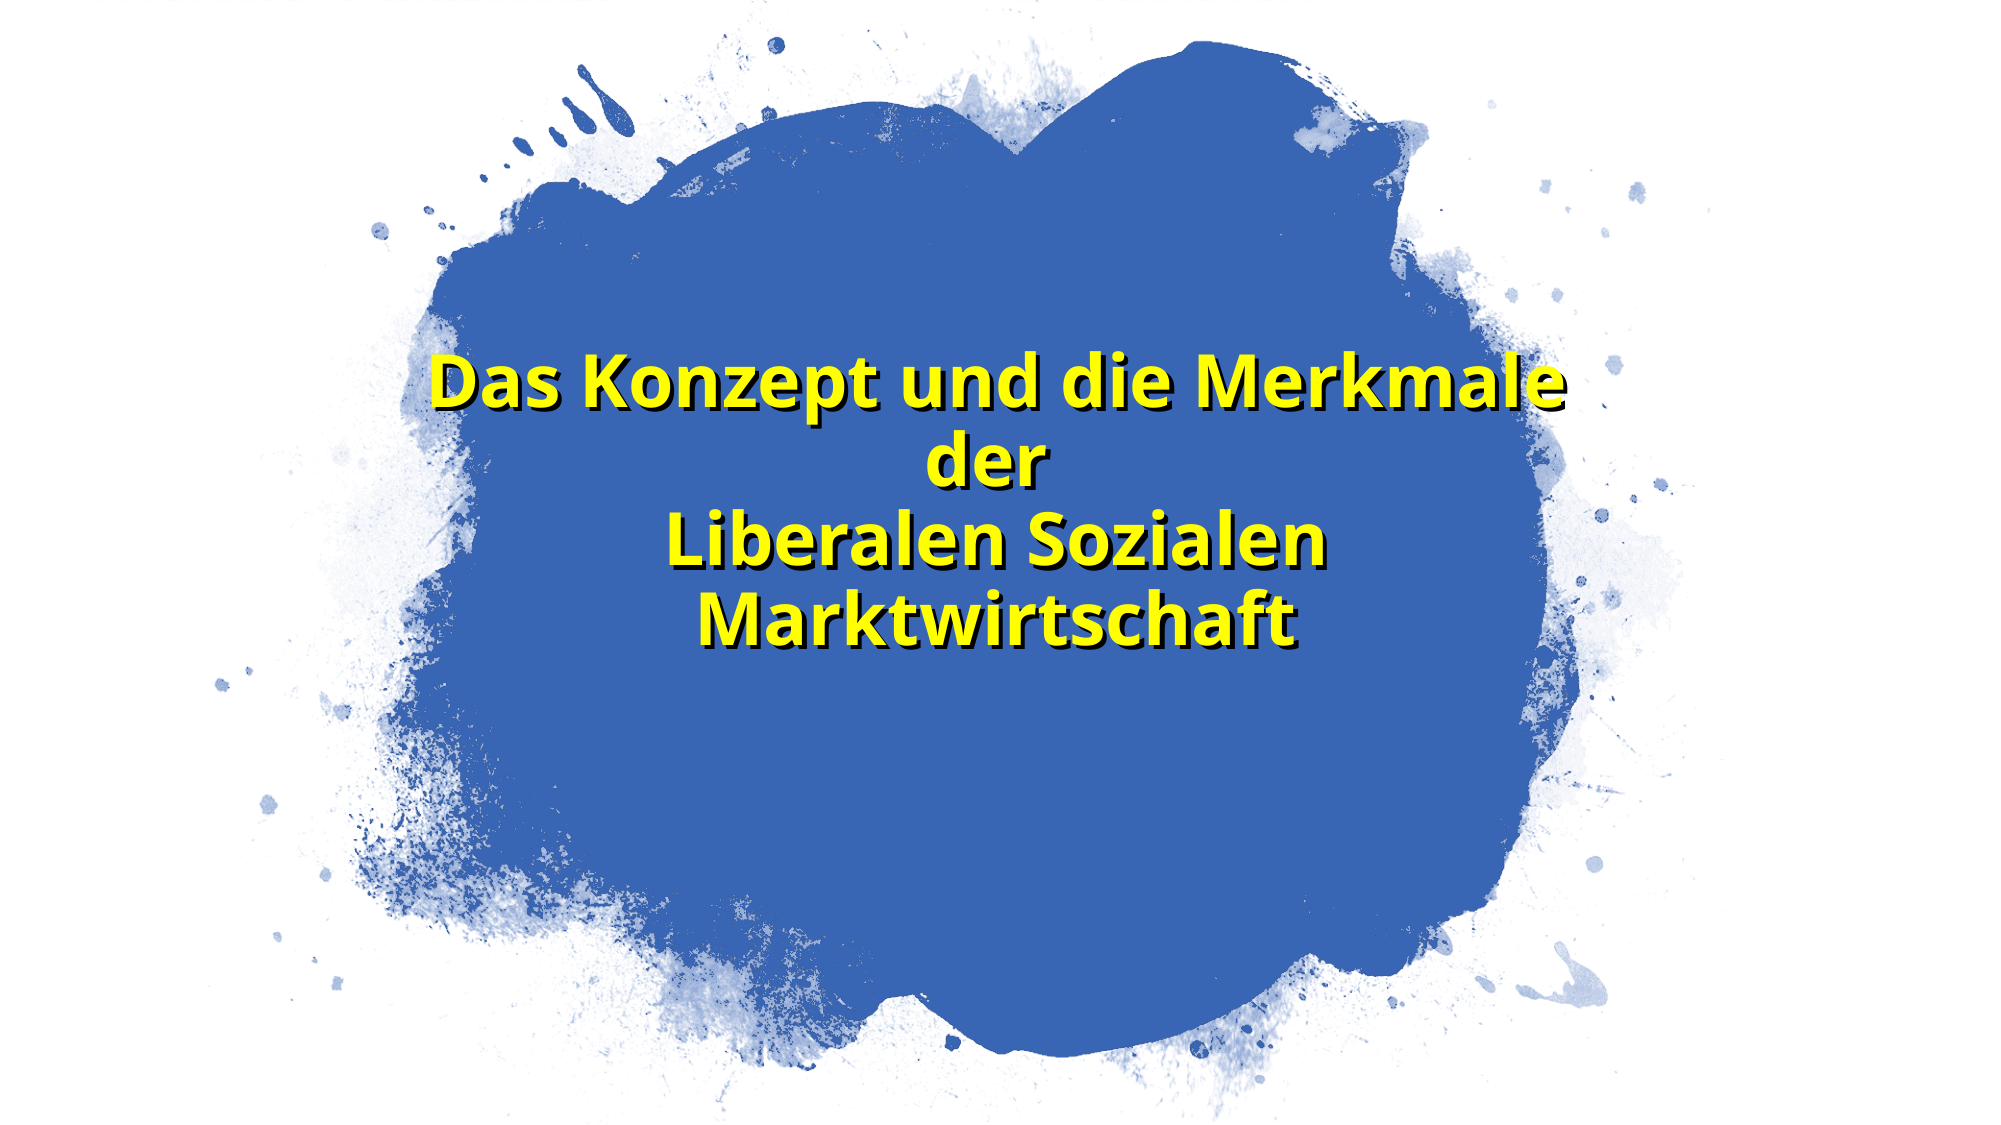

# Das Konzept und die Merkmale der Liberalen Sozialen Marktwirtschaft